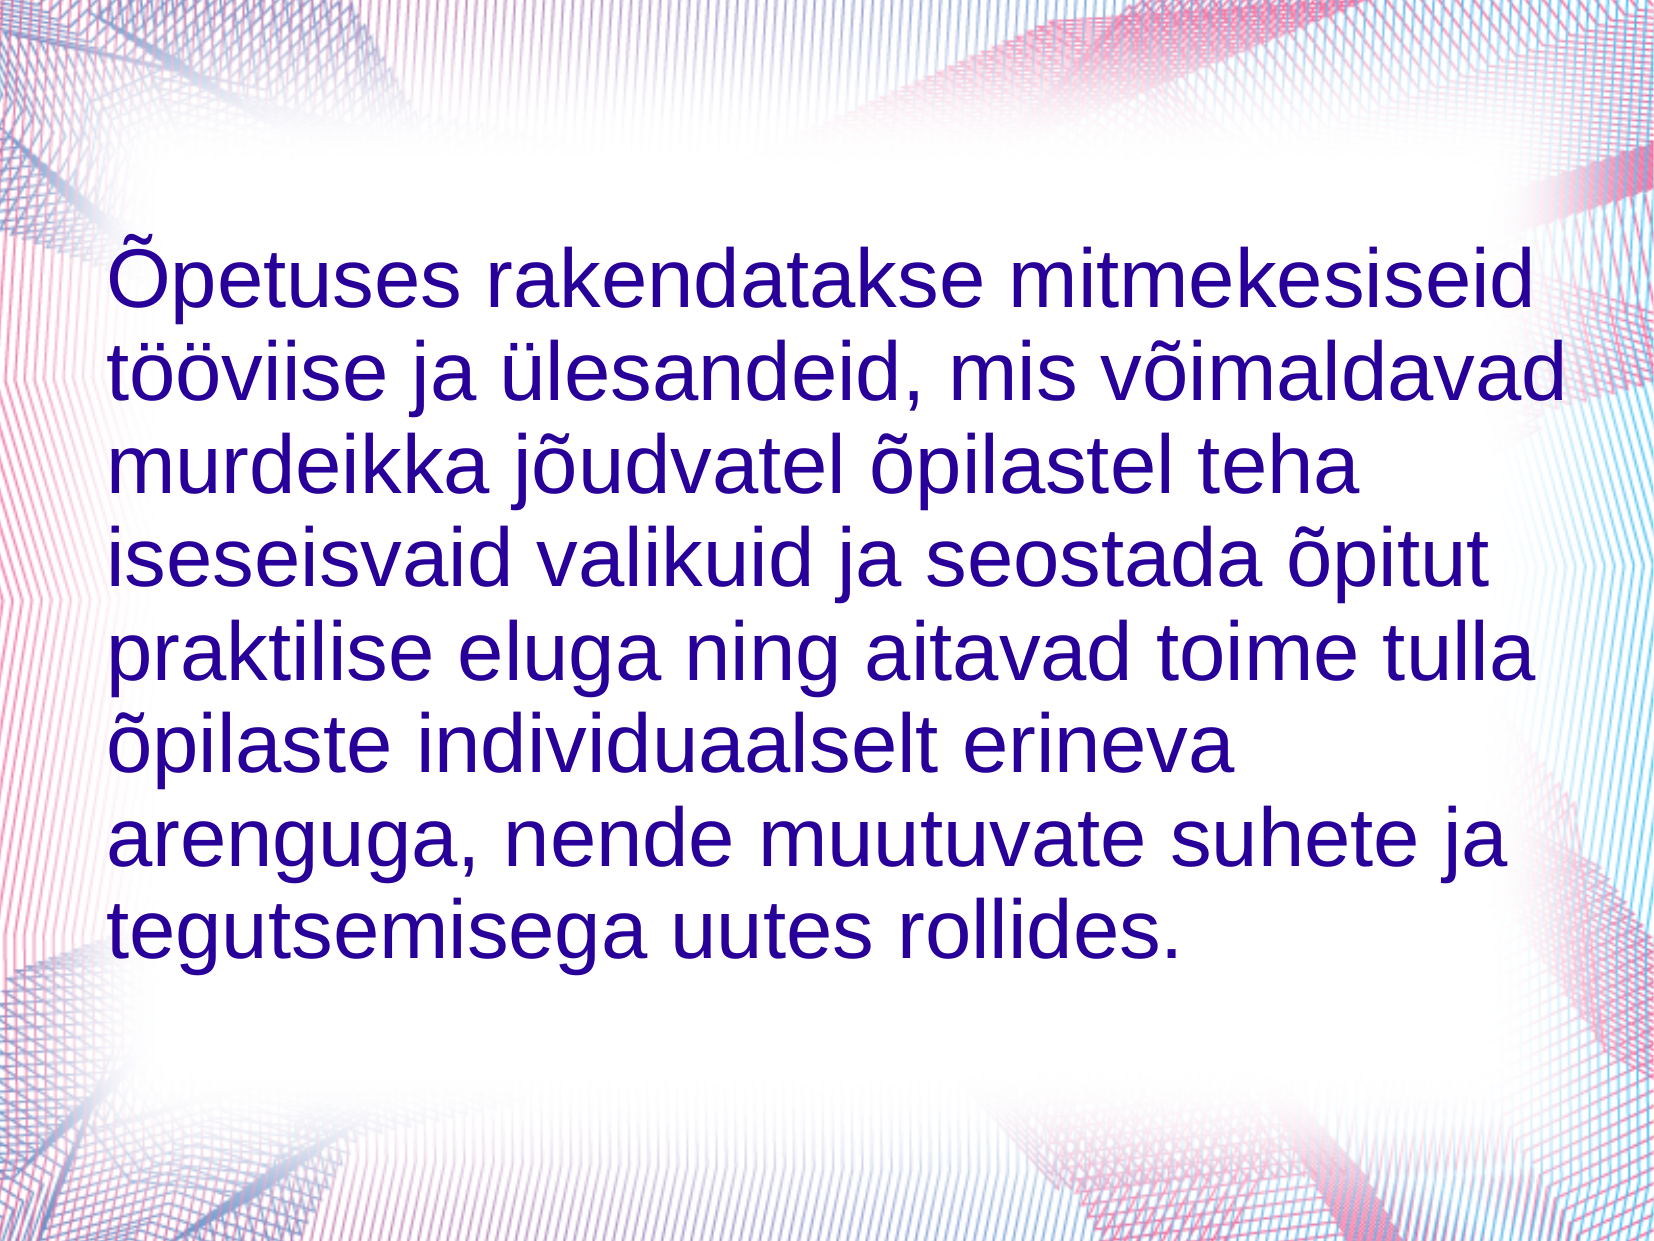

# Õpetuses rakendatakse mitmekesiseid tööviise ja ülesandeid, mis võimaldavad murdeikka jõudvatel õpilastel teha iseseisvaid valikuid ja seostada õpitut praktilise eluga ning aitavad toime tulla õpilaste individuaalselt erineva arenguga, nende muutuvate suhete ja tegutsemisega uutes rollides.